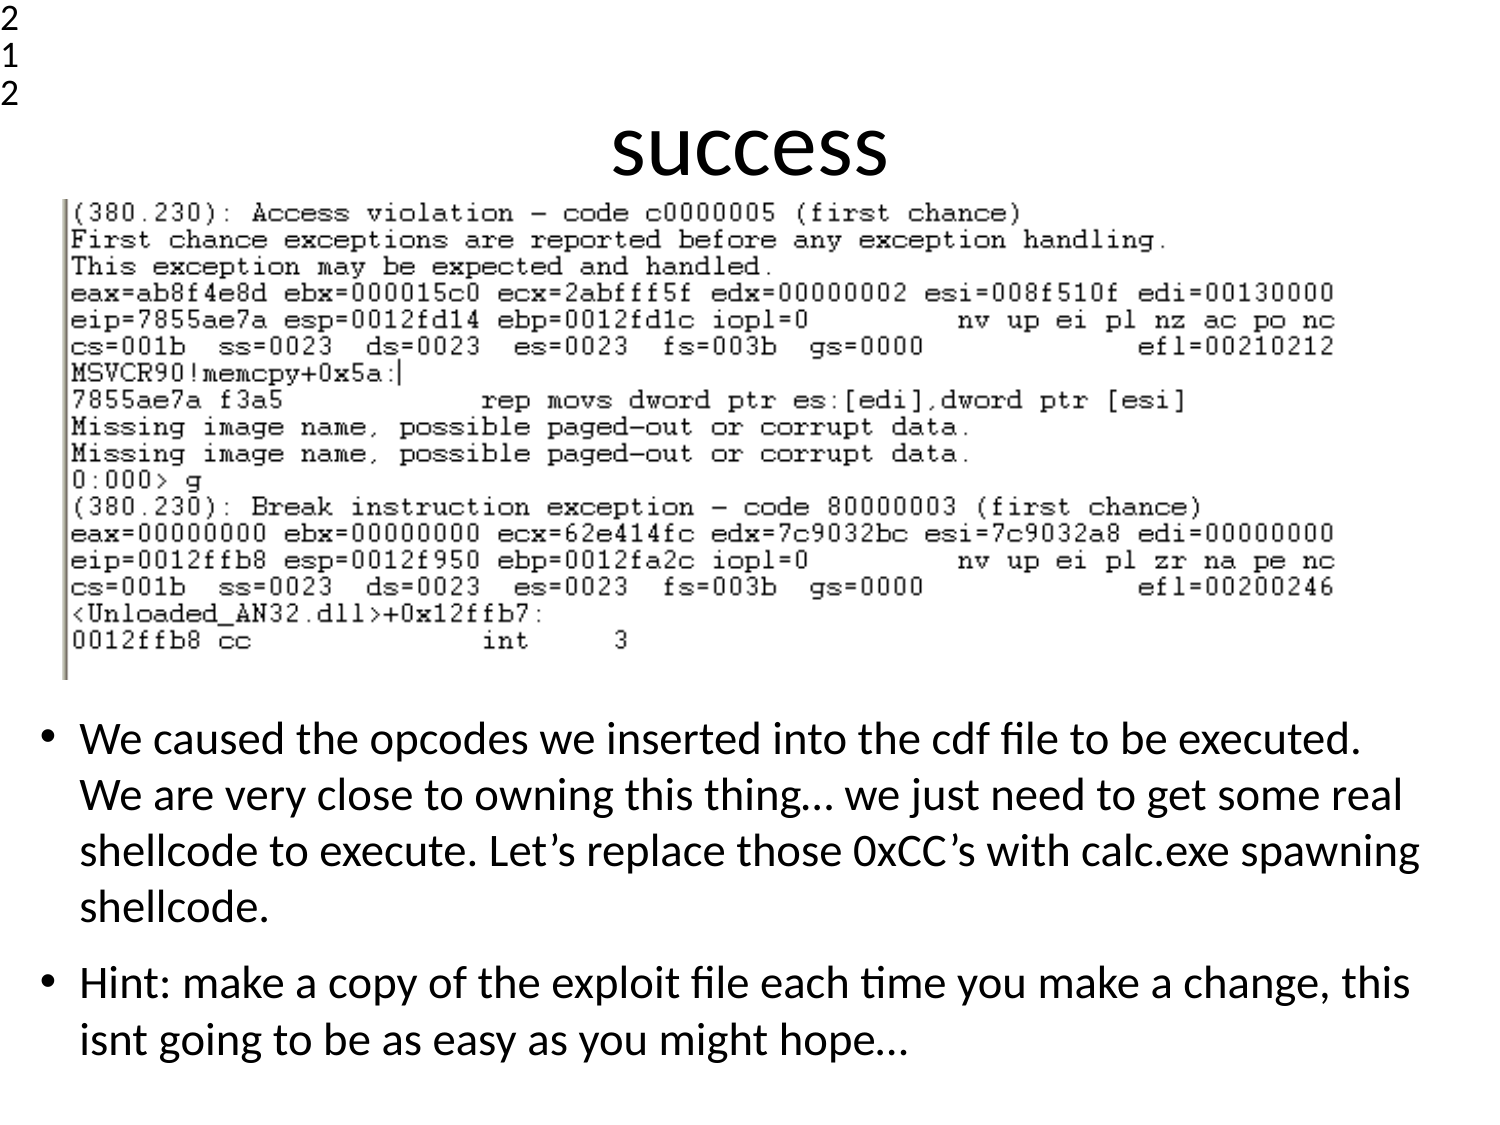

# success
We caused the opcodes we inserted into the cdf file to be executed. We are very close to owning this thing… we just need to get some real shellcode to execute. Let’s replace those 0xCC’s with calc.exe spawning shellcode.
Hint: make a copy of the exploit file each time you make a change, this isnt going to be as easy as you might hope…